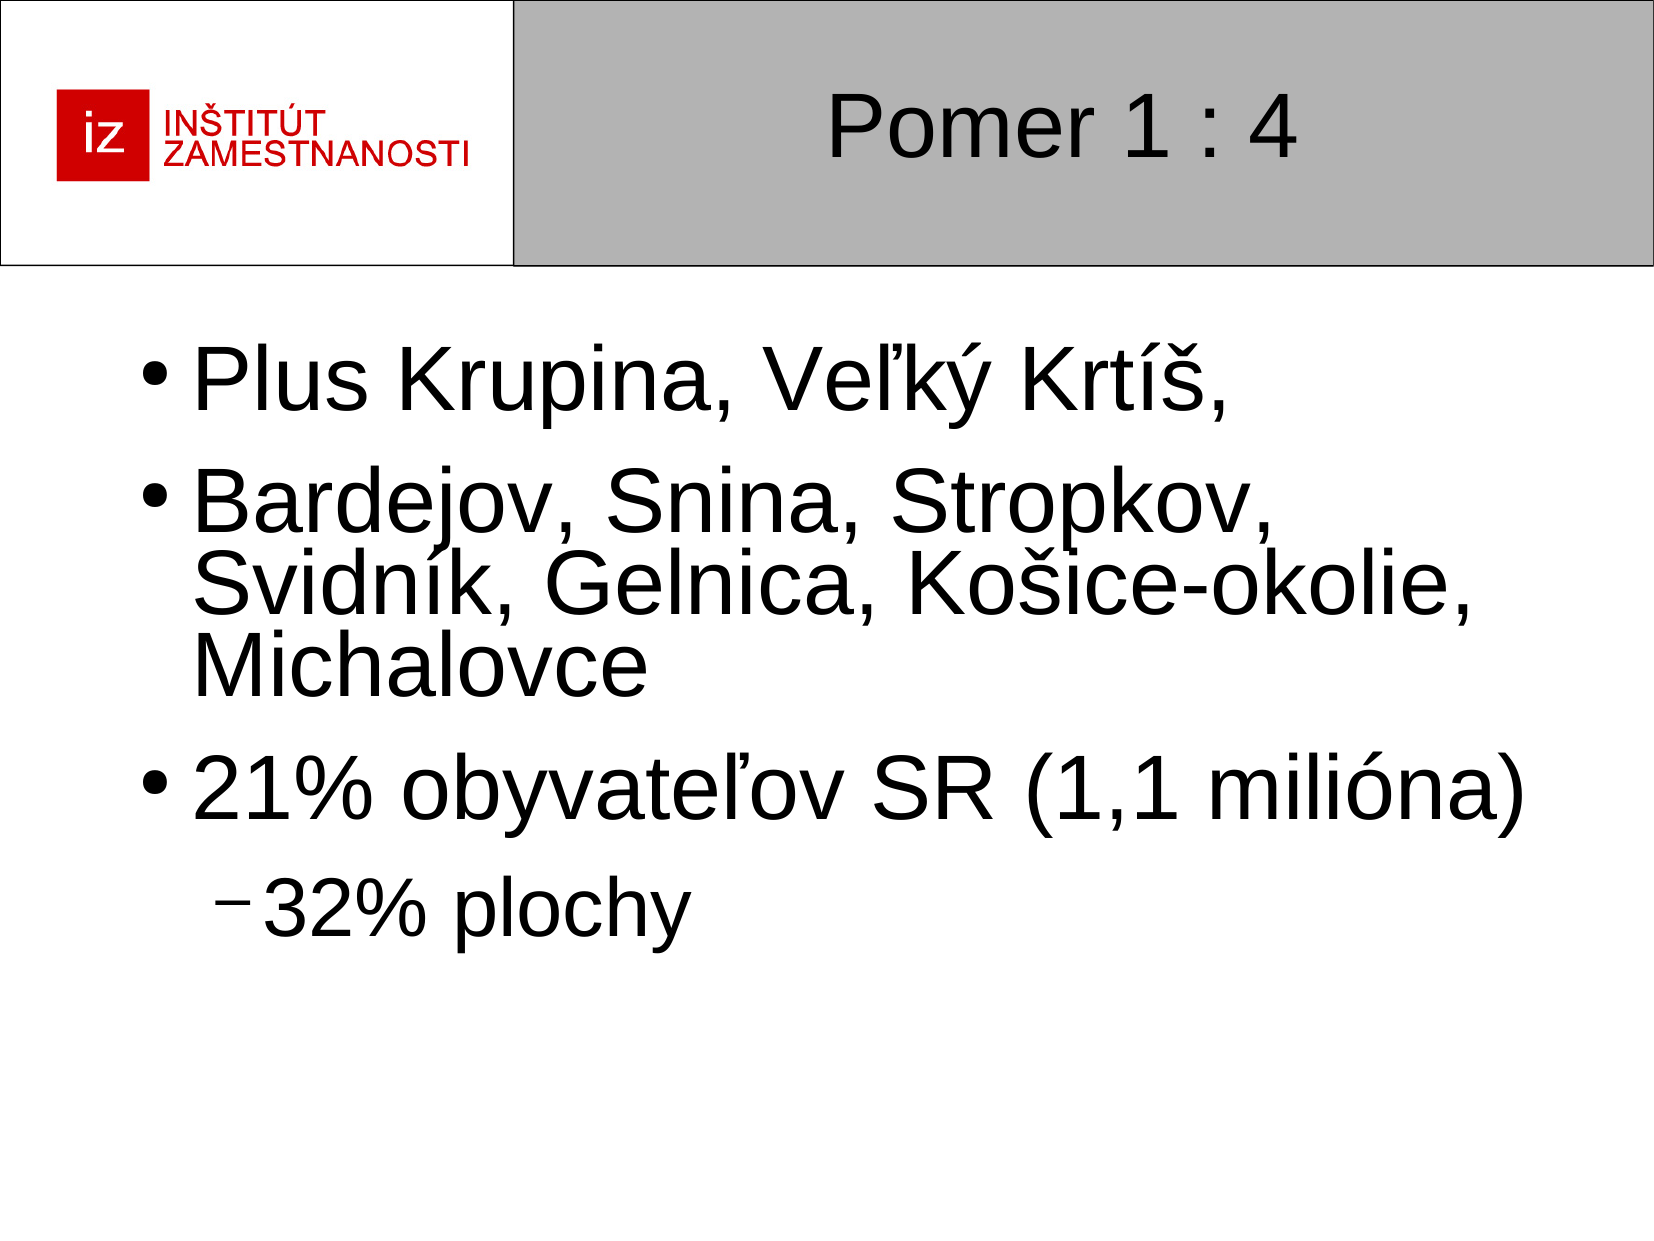

# Pomer 1 : 4
Plus Krupina, Veľký Krtíš,
Bardejov, Snina, Stropkov, Svidník, Gelnica, Košice-okolie, Michalovce
21% obyvateľov SR (1,1 milióna)
32% plochy